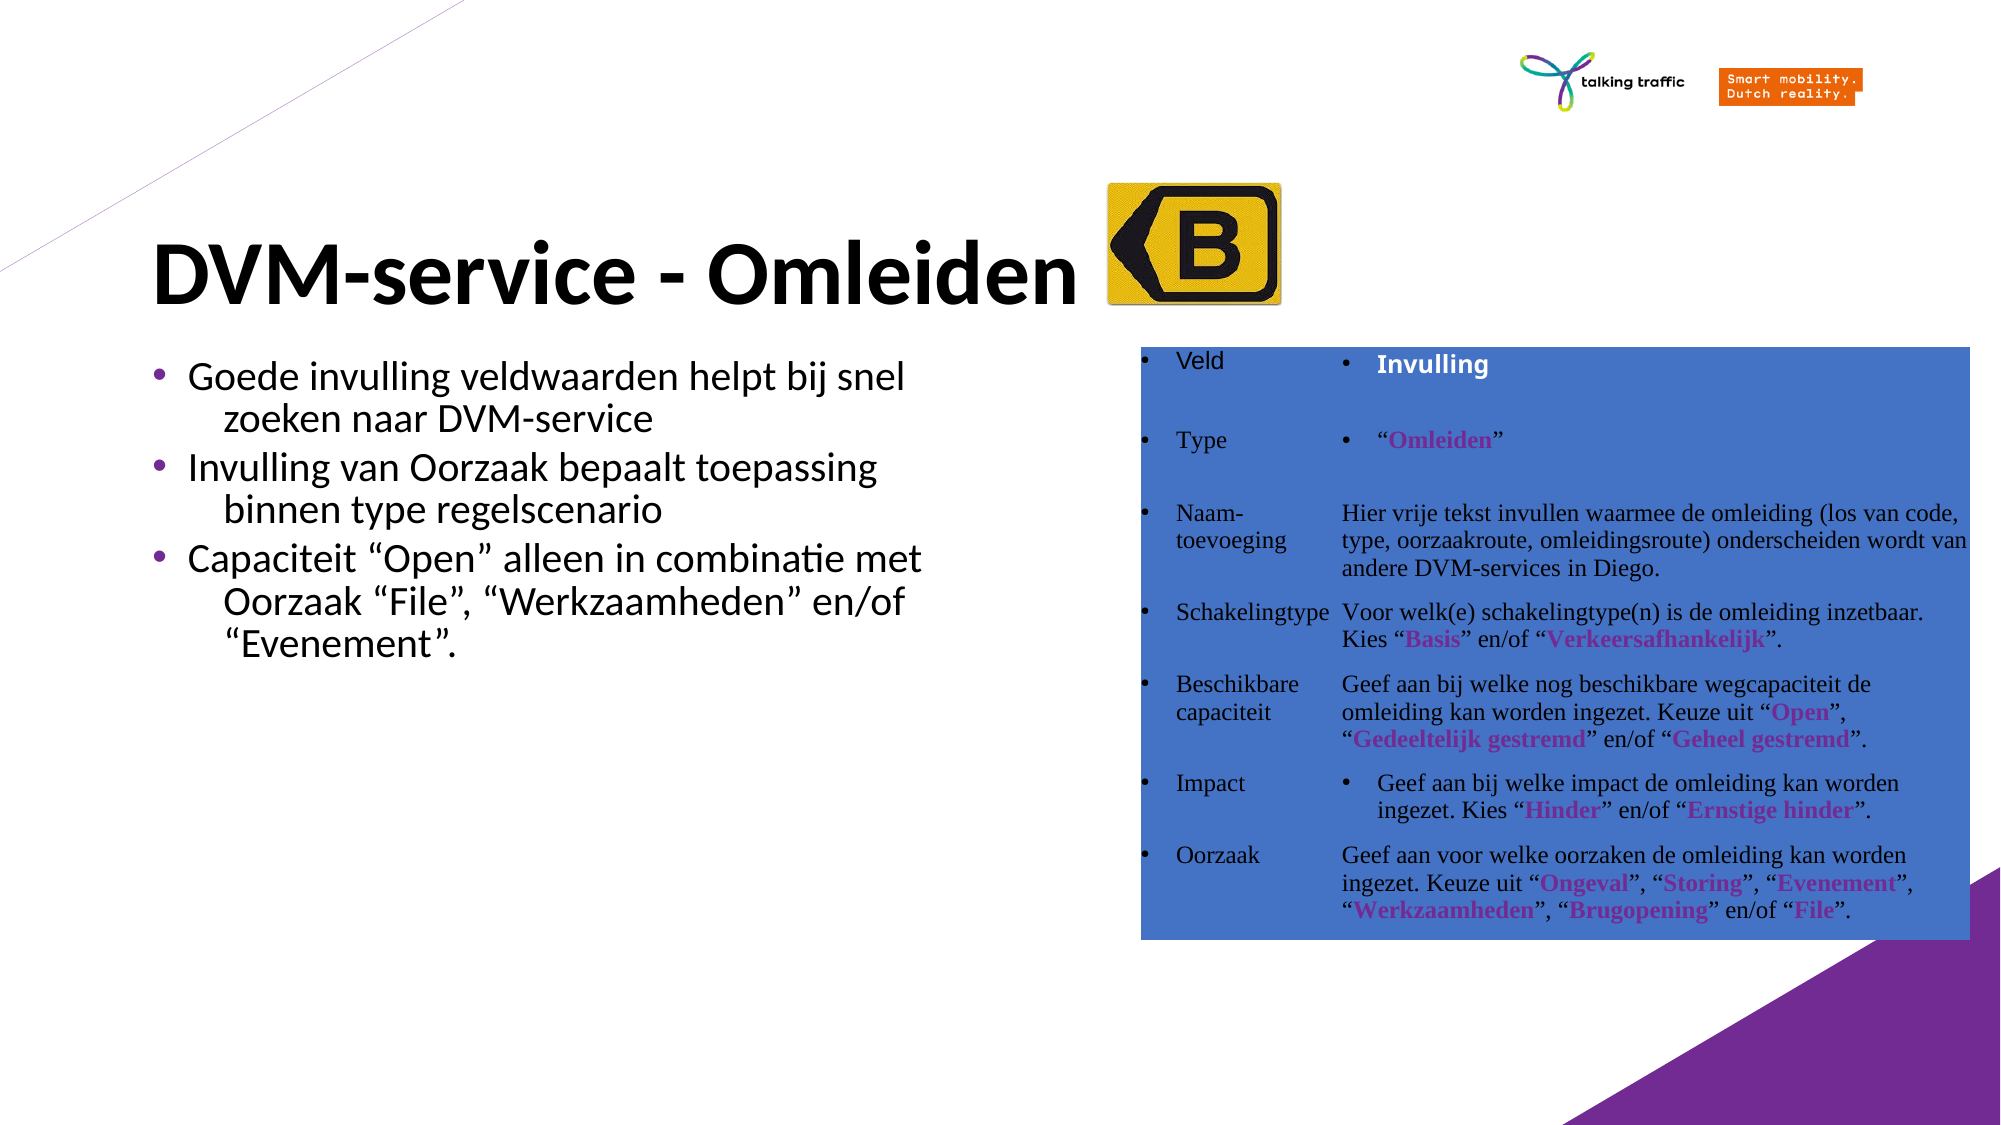

DVM-service - Omleiden
| Veld | Invulling |
| --- | --- |
| Type | “Omleiden” |
| Naam-toevoeging | Hier vrije tekst invullen waarmee de omleiding (los van code, type, oorzaakroute, omleidingsroute) onderscheiden wordt van andere DVM-services in Diego. |
| Schakelingtype | Voor welk(e) schakelingtype(n) is de omleiding inzetbaar. Kies “Basis” en/of “Verkeersafhankelijk”. |
| Beschikbare capaciteit | Geef aan bij welke nog beschikbare wegcapaciteit de omleiding kan worden ingezet. Keuze uit “Open”, “Gedeeltelijk gestremd” en/of “Geheel gestremd”. |
| Impact | Geef aan bij welke impact de omleiding kan worden ingezet. Kies “Hinder” en/of “Ernstige hinder”. |
| Oorzaak | Geef aan voor welke oorzaken de omleiding kan worden ingezet. Keuze uit “Ongeval”, “Storing”, “Evenement”, “Werkzaamheden”, “Brugopening” en/of “File”. |
# Goede invulling veldwaarden helpt bij snel zoeken naar DVM-service
Invulling van Oorzaak bepaalt toepassing binnen type regelscenario
Capaciteit “Open” alleen in combinatie met Oorzaak “File”, “Werkzaamheden” en/of “Evenement”.
54